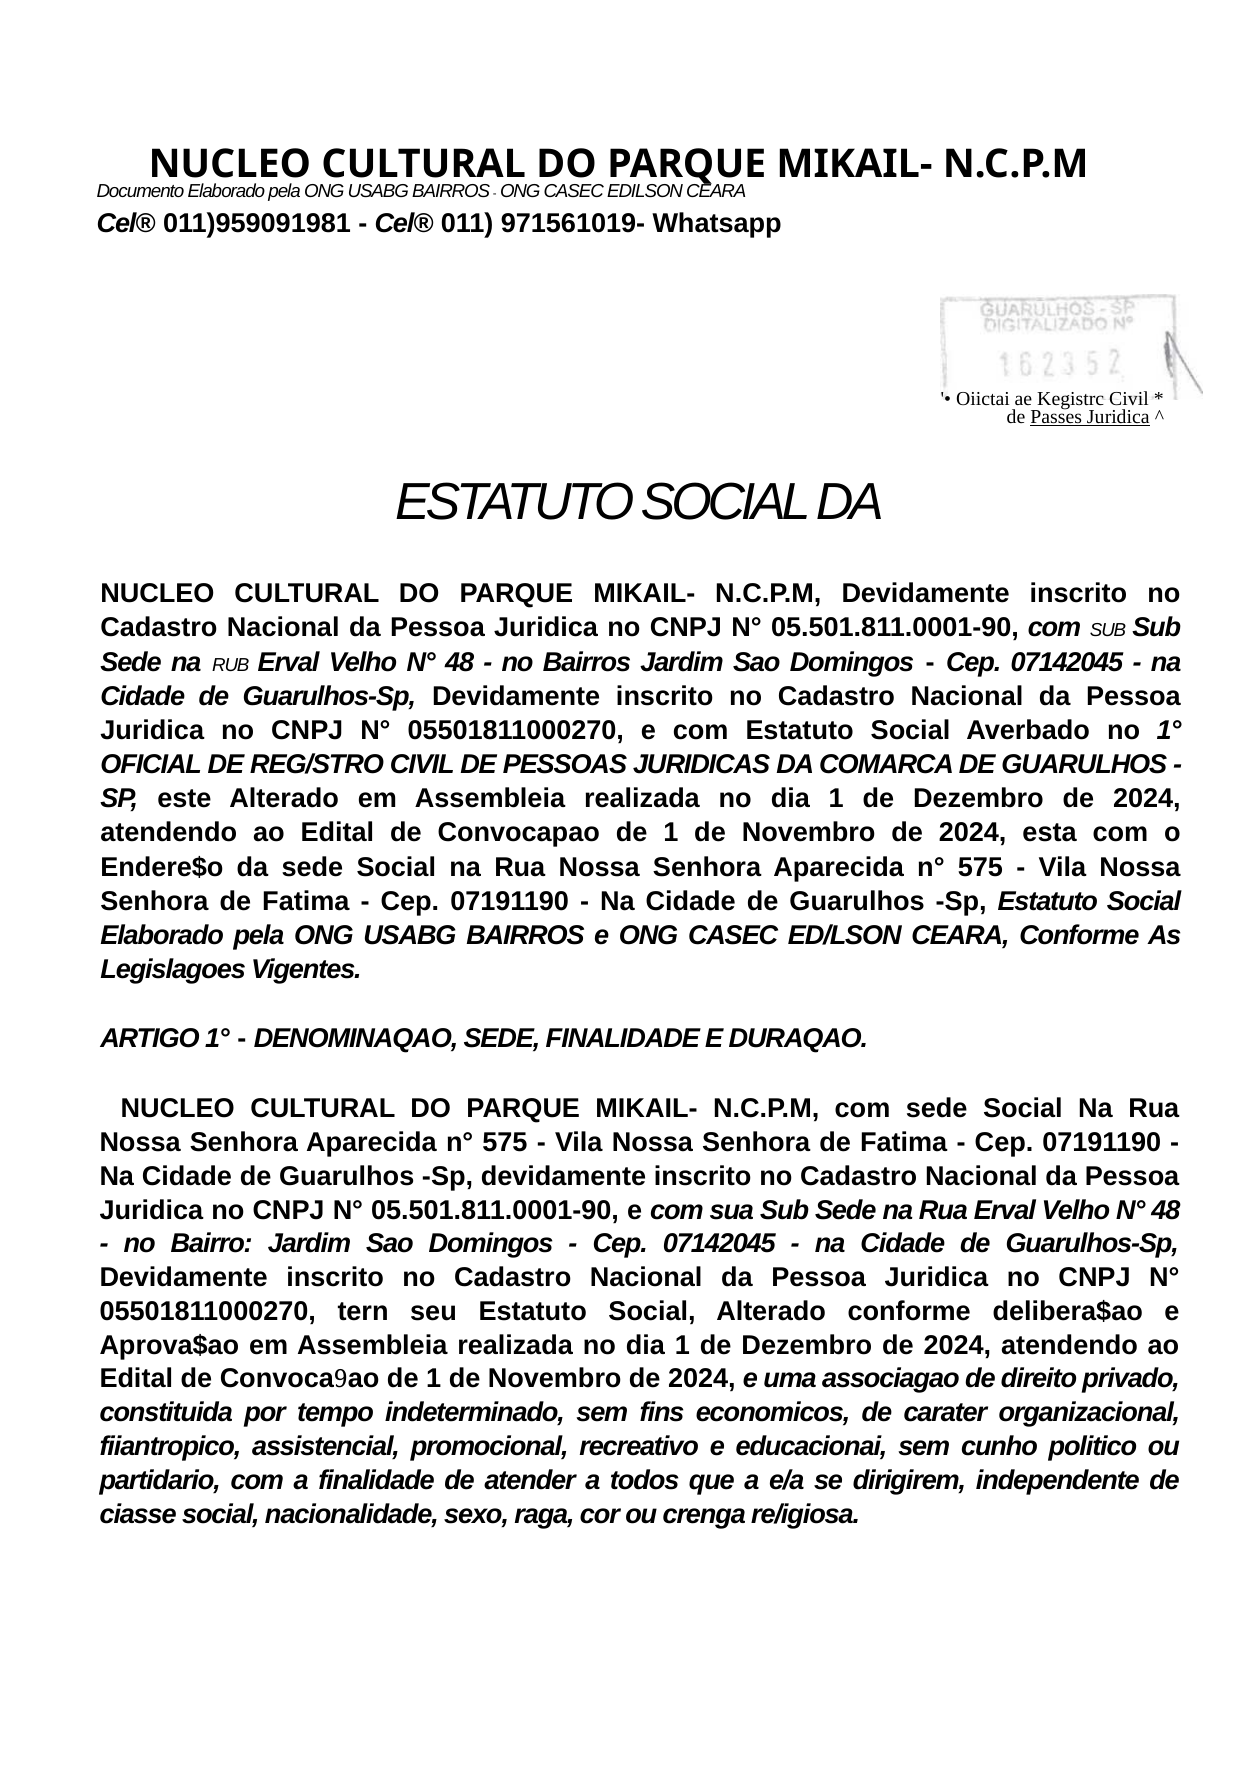

NUCLEO CULTURAL DO PARQUE MIKAIL- N.C.P.M
Documento Elaborado pela ONG USABG BAIRROS - ONG CASEC EDILSON CEARA
Cel® 011)959091981 - Cel® 011) 971561019- Whatsapp
'• Oiictai ae Kegistrc Civil * de Passes Juridica ^
ESTATUTO SOCIAL da
NUCLEO CULTURAL DO PARQUE MIKAIL- N.C.P.M, Devidamente inscrito no Cadastro Nacional da Pessoa Juridica no CNPJ N° 05.501.811.0001-90, com sub Sub Sede na Rub Erval Velho N° 48 - no Bairros Jardim Sao Domingos - Cep. 07142045 - na Cidade de Guarulhos-Sp, Devidamente inscrito no Cadastro Nacional da Pessoa Juridica no CNPJ N° 05501811000270, e com Estatuto Social Averbado no 1° OFICIAL DE REG/STRO CIVIL DE PESSOAS JURIDICAS DA COMARCA DE GUARULHOS - SP, este Alterado em Assembleia realizada no dia 1 de Dezembro de 2024, atendendo ao Edital de Convocapao de 1 de Novembro de 2024, esta com o Endere$o da sede Social na Rua Nossa Senhora Aparecida n° 575 - Vila Nossa Senhora de Fatima - Cep. 07191190 - Na Cidade de Guarulhos -Sp, Estatuto Social Elaborado pela ONG USABG BAIRROS e ONG CASEC ED/LSON CEARA, Conforme As Legislagoes Vigentes.
ARTIGO 1° - DENOMINAQAO, SEDE, FINALIDADE E DURAQAO.
NUCLEO CULTURAL DO PARQUE MIKAIL- N.C.P.M, com sede Social Na Rua Nossa Senhora Aparecida n° 575 - Vila Nossa Senhora de Fatima - Cep. 07191190 - Na Cidade de Guarulhos -Sp, devidamente inscrito no Cadastro Nacional da Pessoa Juridica no CNPJ N° 05.501.811.0001-90, e com sua Sub Sede na Rua Erval Velho N° 48 - no Bairro: Jardim Sao Domingos - Cep. 07142045 - na Cidade de Guarulhos-Sp, Devidamente inscrito no Cadastro Nacional da Pessoa Juridica no CNPJ N° 05501811000270, tern seu Estatuto Social, Alterado conforme delibera$ao e Aprova$ao em Assembleia realizada no dia 1 de Dezembro de 2024, atendendo ao Edital de Convoca9ao de 1 de Novembro de 2024, e uma associagao de direito privado, constituida por tempo indeterminado, sem fins economicos, de carater organizacional, fiiantropico, assistencial, promocional, recreativo e educacionai, sem cunho politico ou partidario, com a finalidade de atender a todos que a e/a se dirigirem, independente de ciasse social, nacionalidade, sexo, raga, cor ou crenga re/igiosa.